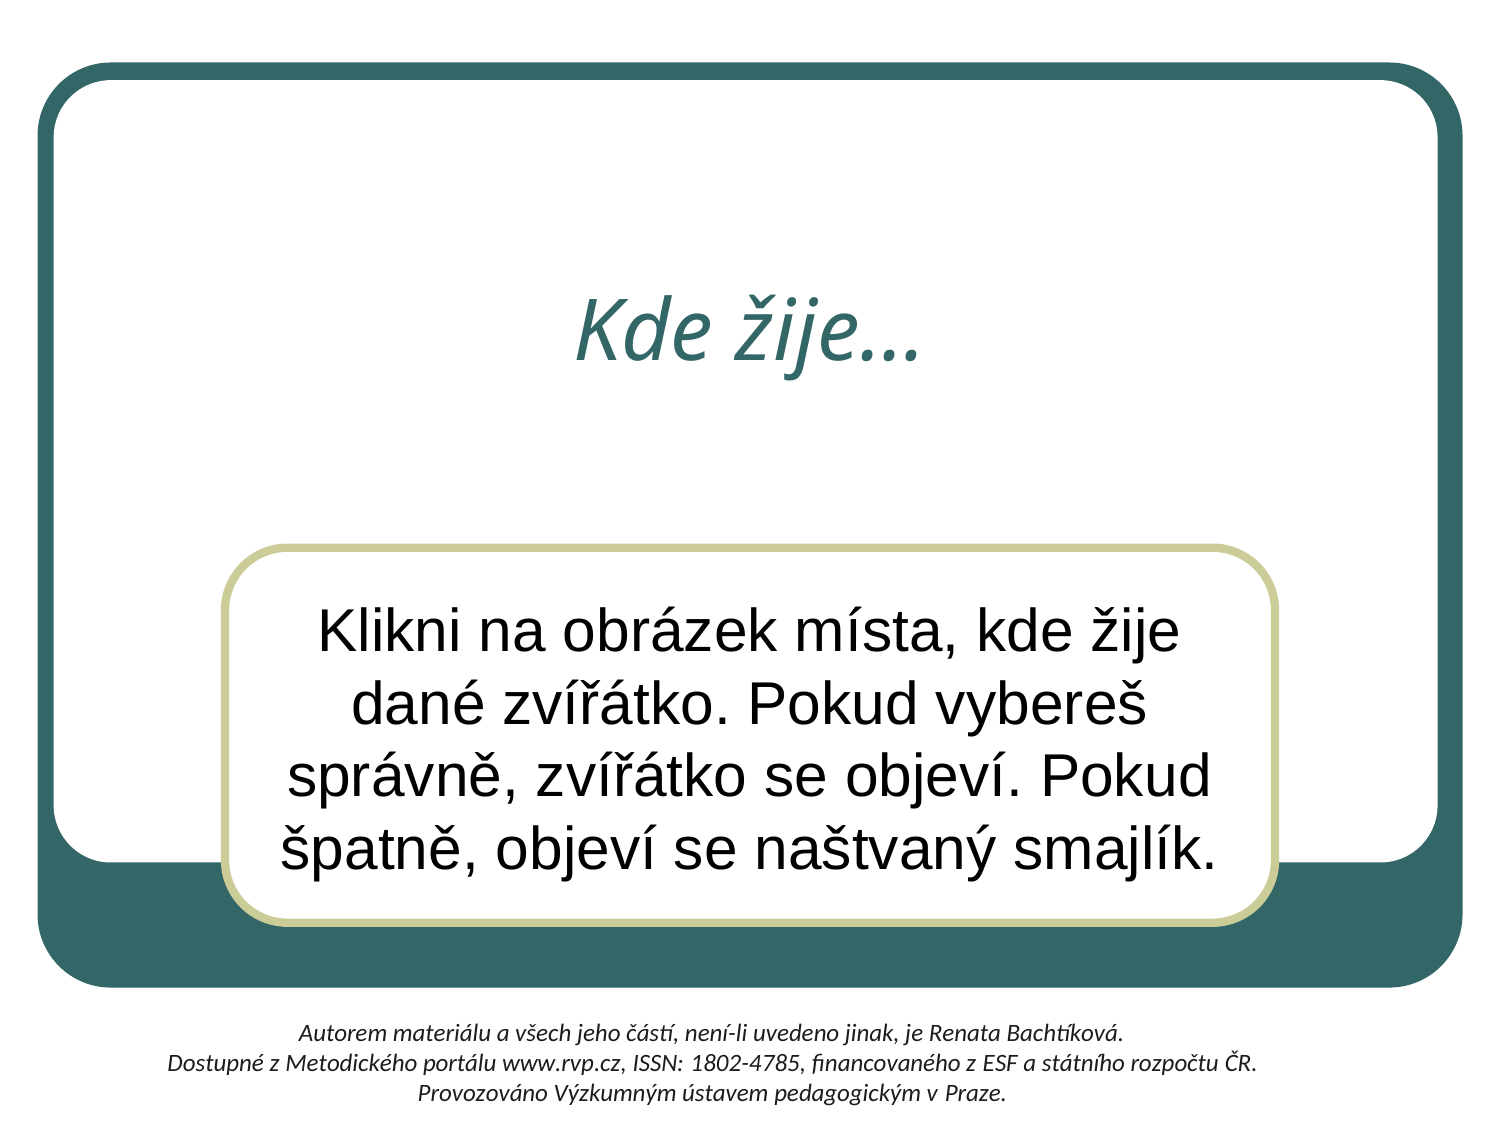

# Kde žije…
Klikni na obrázek místa, kde žije dané zvířátko. Pokud vybereš správně, zvířátko se objeví. Pokud špatně, objeví se naštvaný smajlík.
Autorem materiálu a všech jeho částí, není-li uvedeno jinak, je Renata Bachtíková.
Dostupné z Metodického portálu www.rvp.cz, ISSN: 1802-4785, financovaného z ESF a státního rozpočtu ČR.
Provozováno Výzkumným ústavem pedagogickým v Praze.